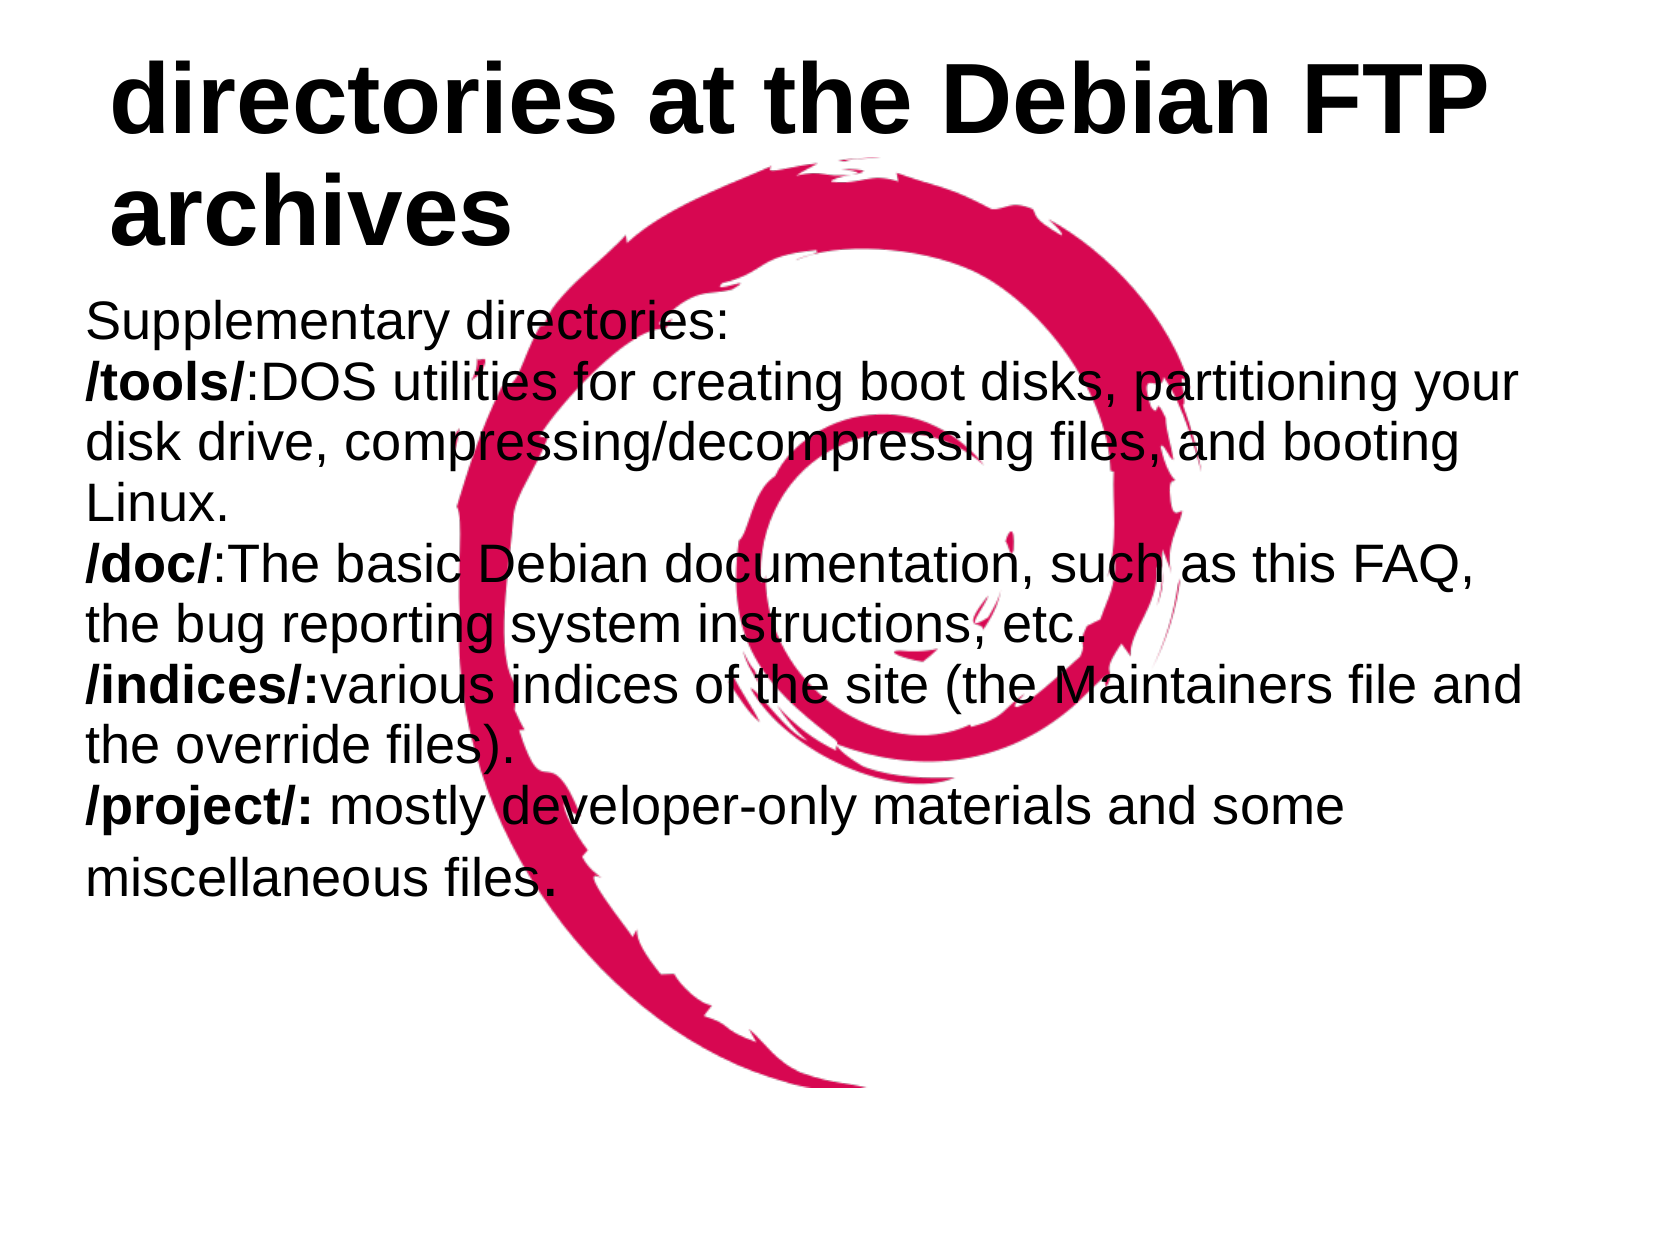

directories at the Debian FTP archives
Supplementary directories:
/tools/:DOS utilities for creating boot disks, partitioning your disk drive, compressing/decompressing files, and booting Linux.
/doc/:The basic Debian documentation, such as this FAQ, the bug reporting system instructions, etc.
/indices/:various indices of the site (the Maintainers file and the override files).
/project/: mostly developer-only materials and some miscellaneous files.